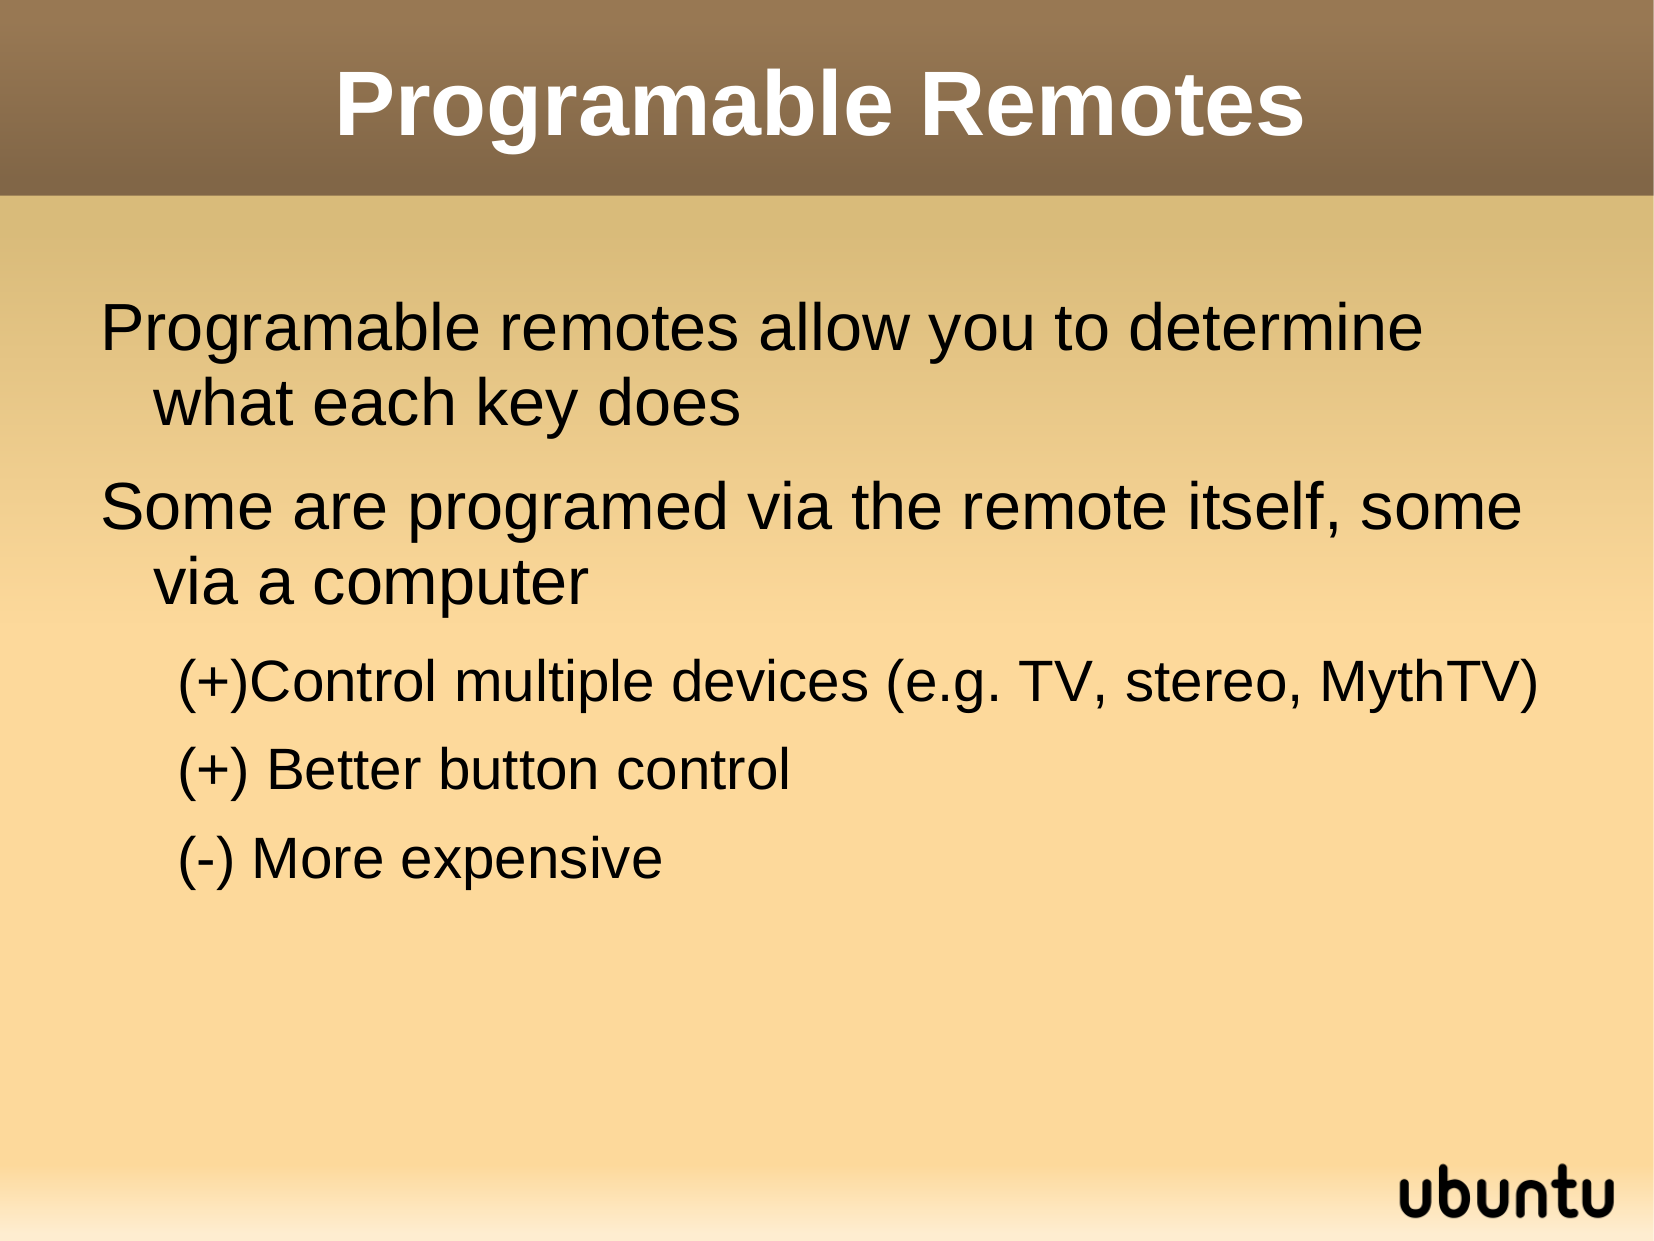

# Programable Remotes
Programable remotes allow you to determine what each key does
Some are programed via the remote itself, some via a computer
(+)Control multiple devices (e.g. TV, stereo, MythTV)
(+) Better button control
(-) More expensive